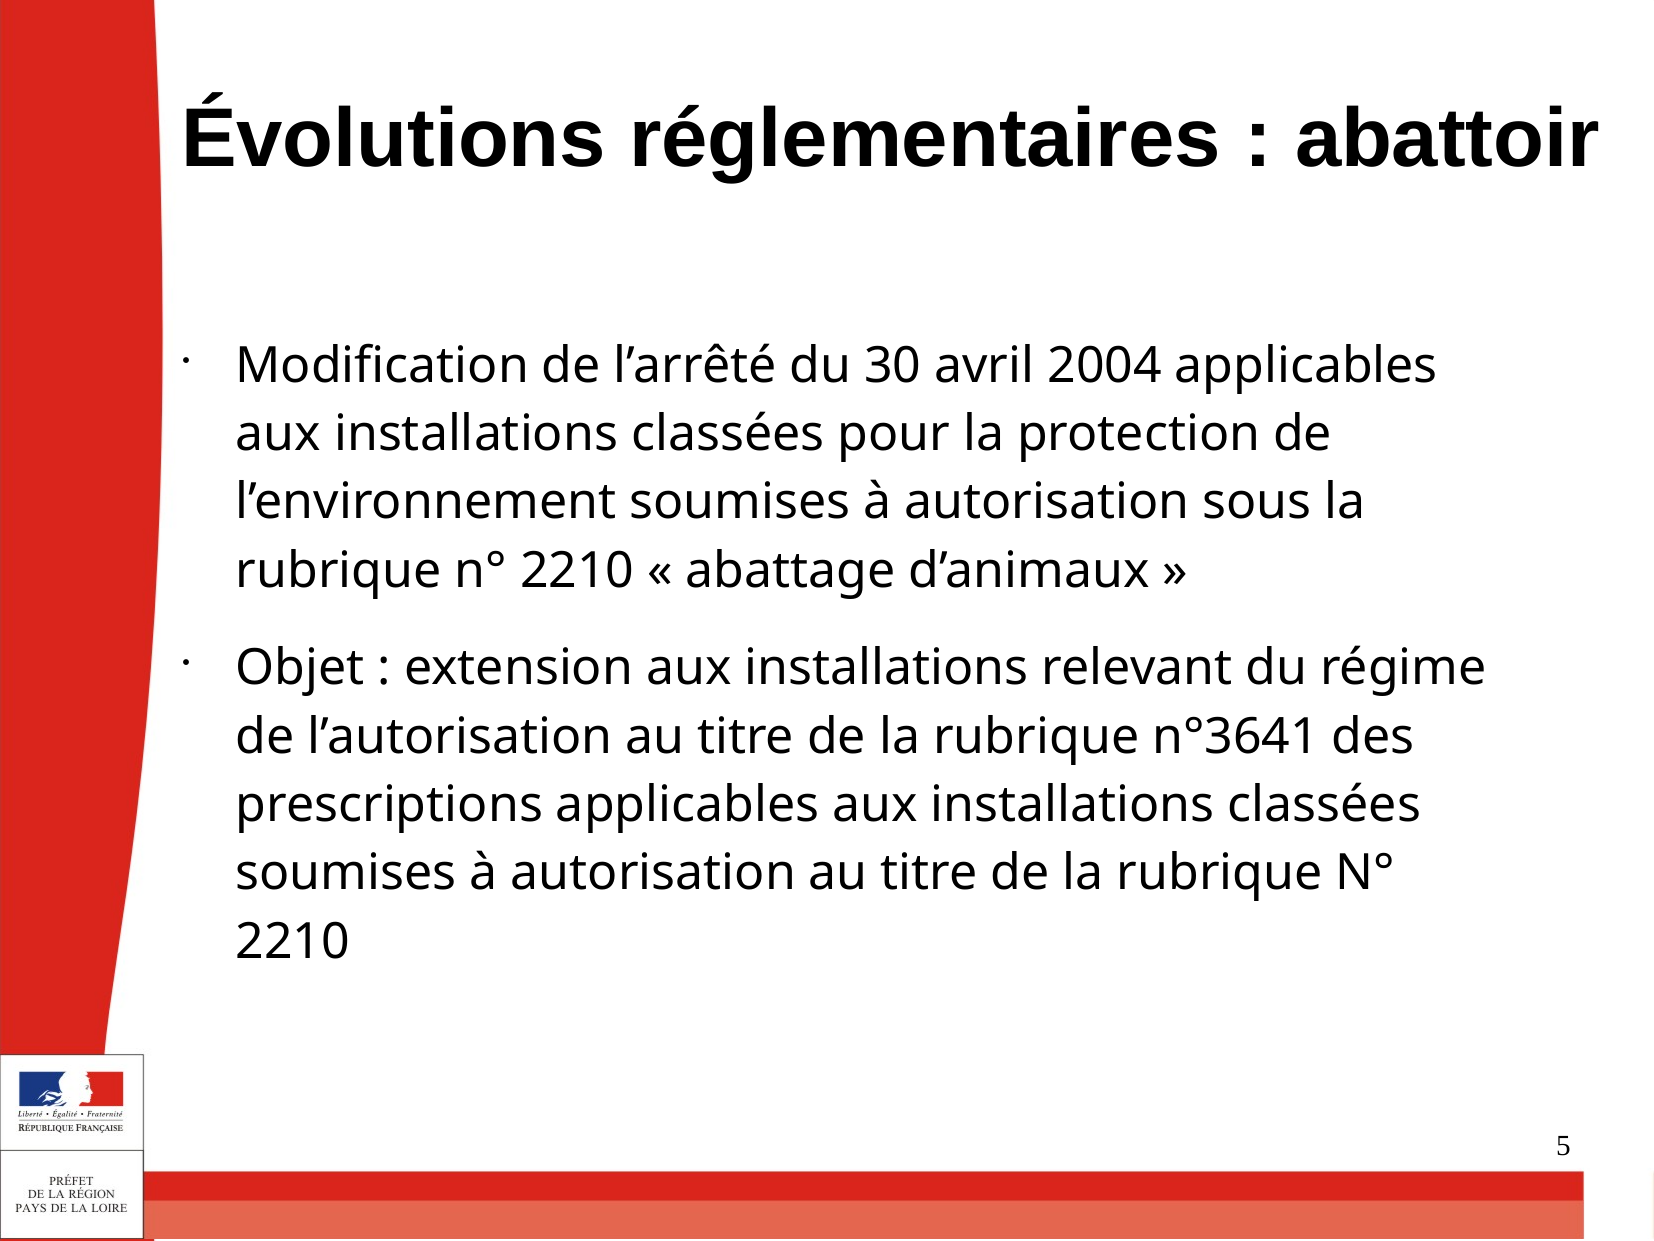

Évolutions réglementaires : abattoir
# Modification de l’arrêté du 30 avril 2004 applicables aux installations classées pour la protection de l’environnement soumises à autorisation sous la rubrique n° 2210 « abattage d’animaux »
Objet : extension aux installations relevant du régime de l’autorisation au titre de la rubrique n°3641 des prescriptions applicables aux installations classées soumises à autorisation au titre de la rubrique N° 2210
5